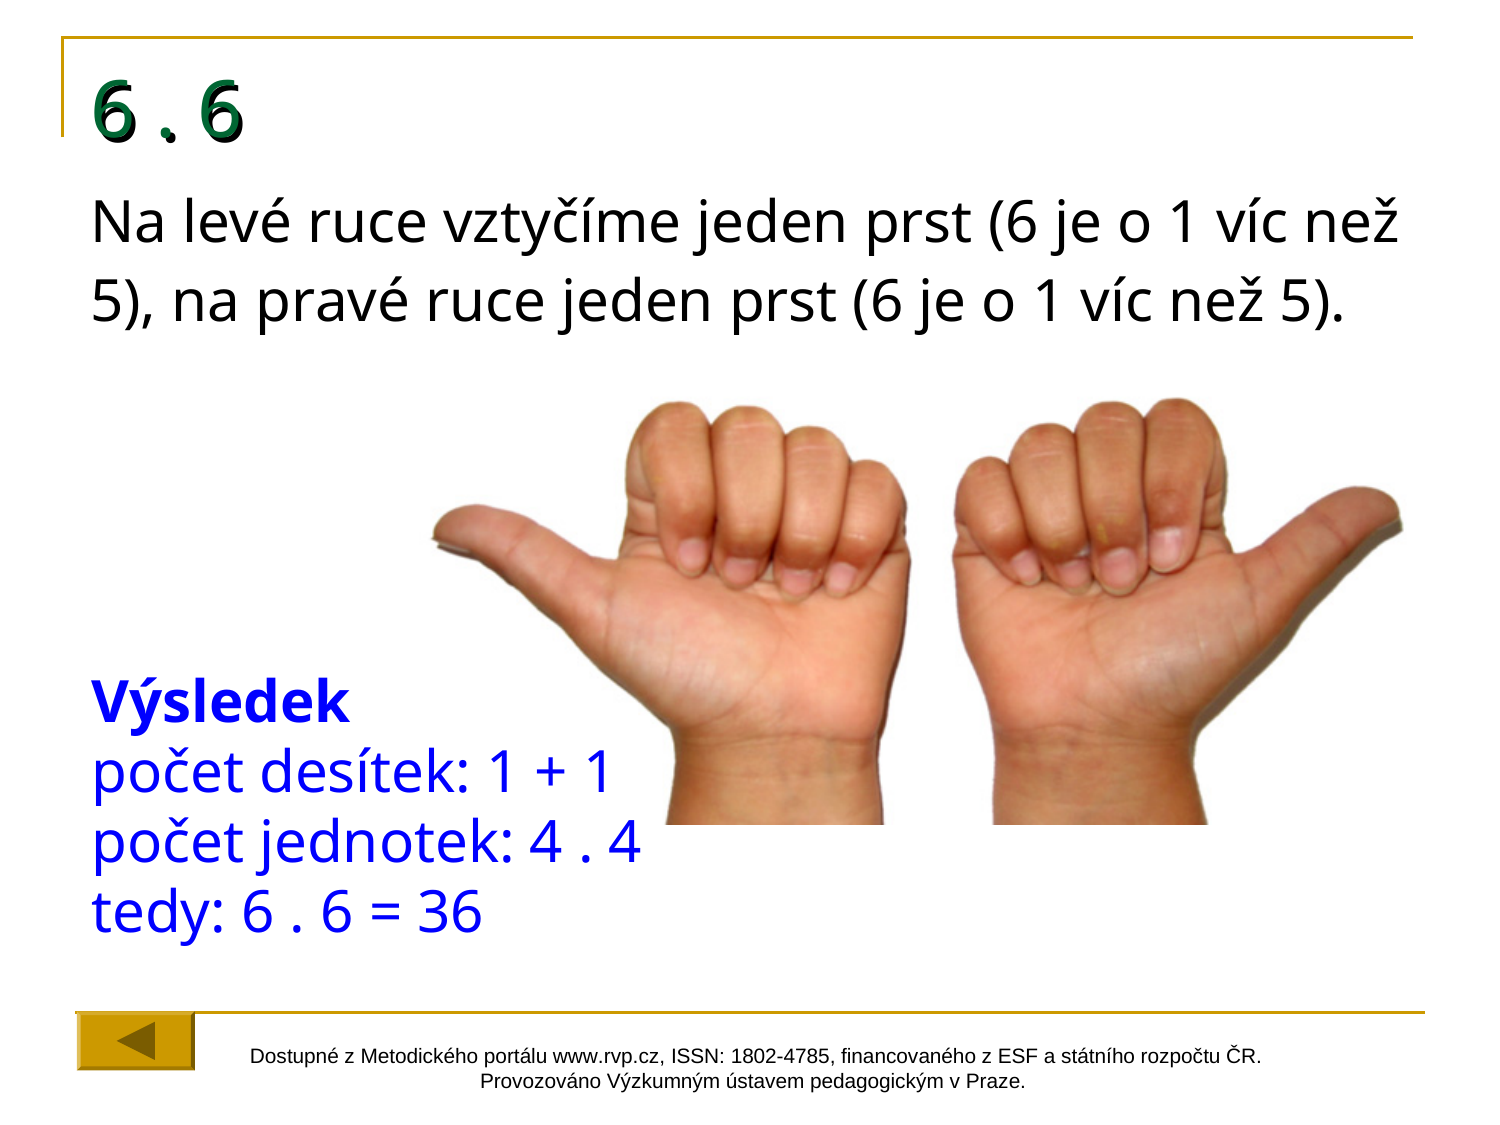

# 6 . 6
Na levé ruce vztyčíme jeden prst (6 je o 1 víc než 5), na pravé ruce jeden prst (6 je o 1 víc než 5).
Výsledek
počet desítek: 1 + 1
počet jednotek: 4 . 4
tedy: 6 . 6 = 36